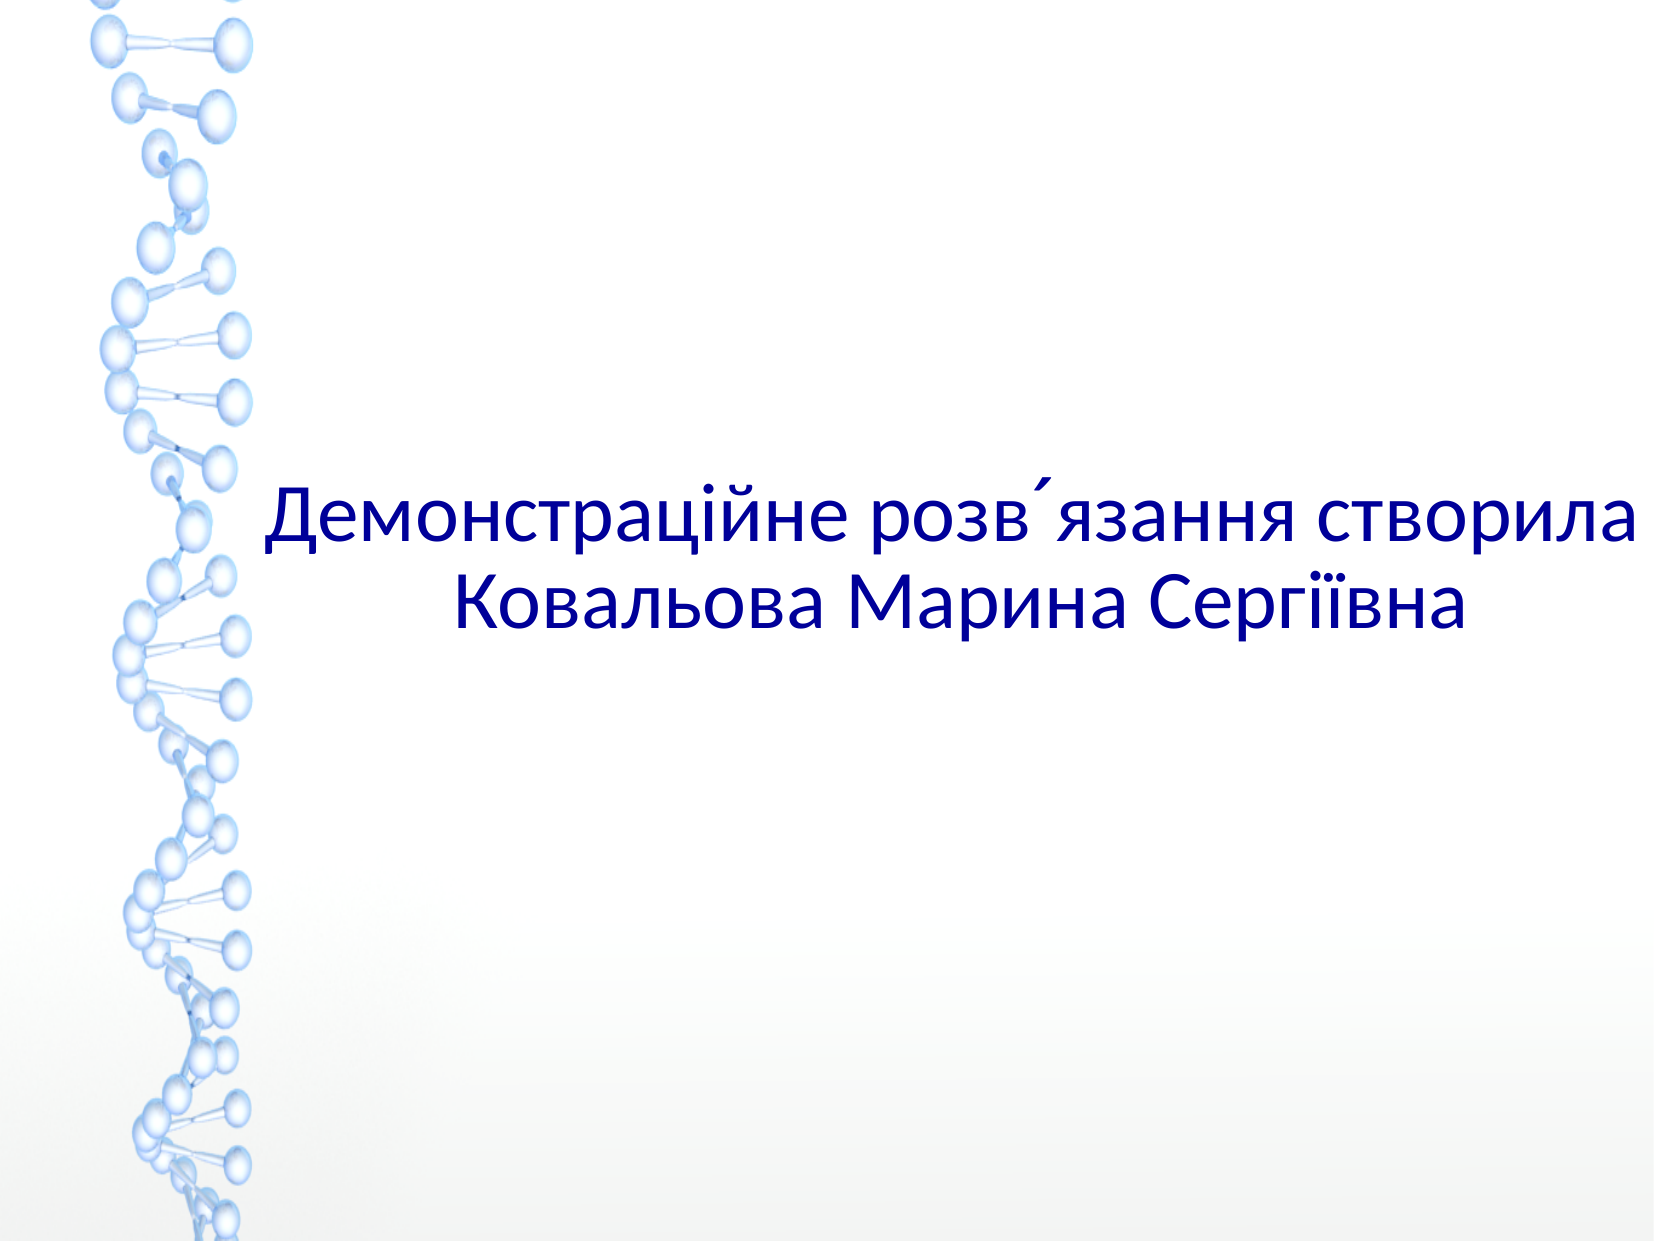

# Демонстраційне розв´язання створила
 Ковальова Марина Сергіївна